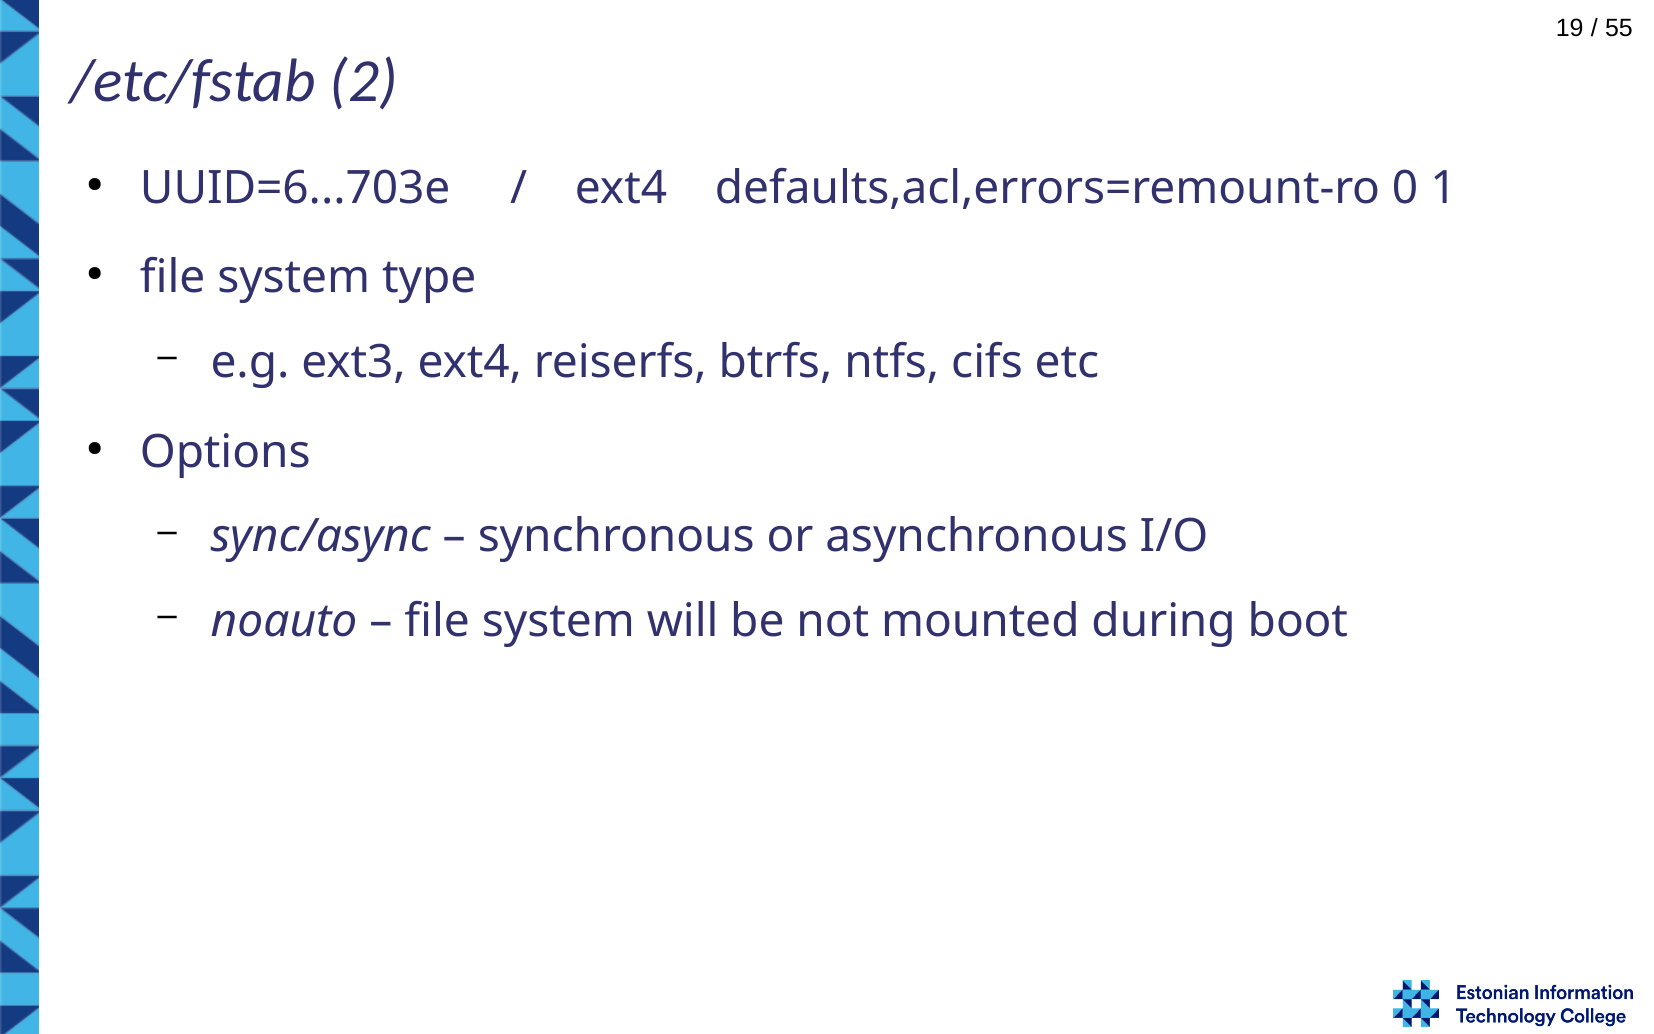

# /etc/fstab (2)
UUID=6...703e / ext4 defaults,acl,errors=remount-ro 0 1
file system type
e.g. ext3, ext4, reiserfs, btrfs, ntfs, cifs etc
Options
sync/async – synchronous or asynchronous I/O
noauto – file system will be not mounted during boot